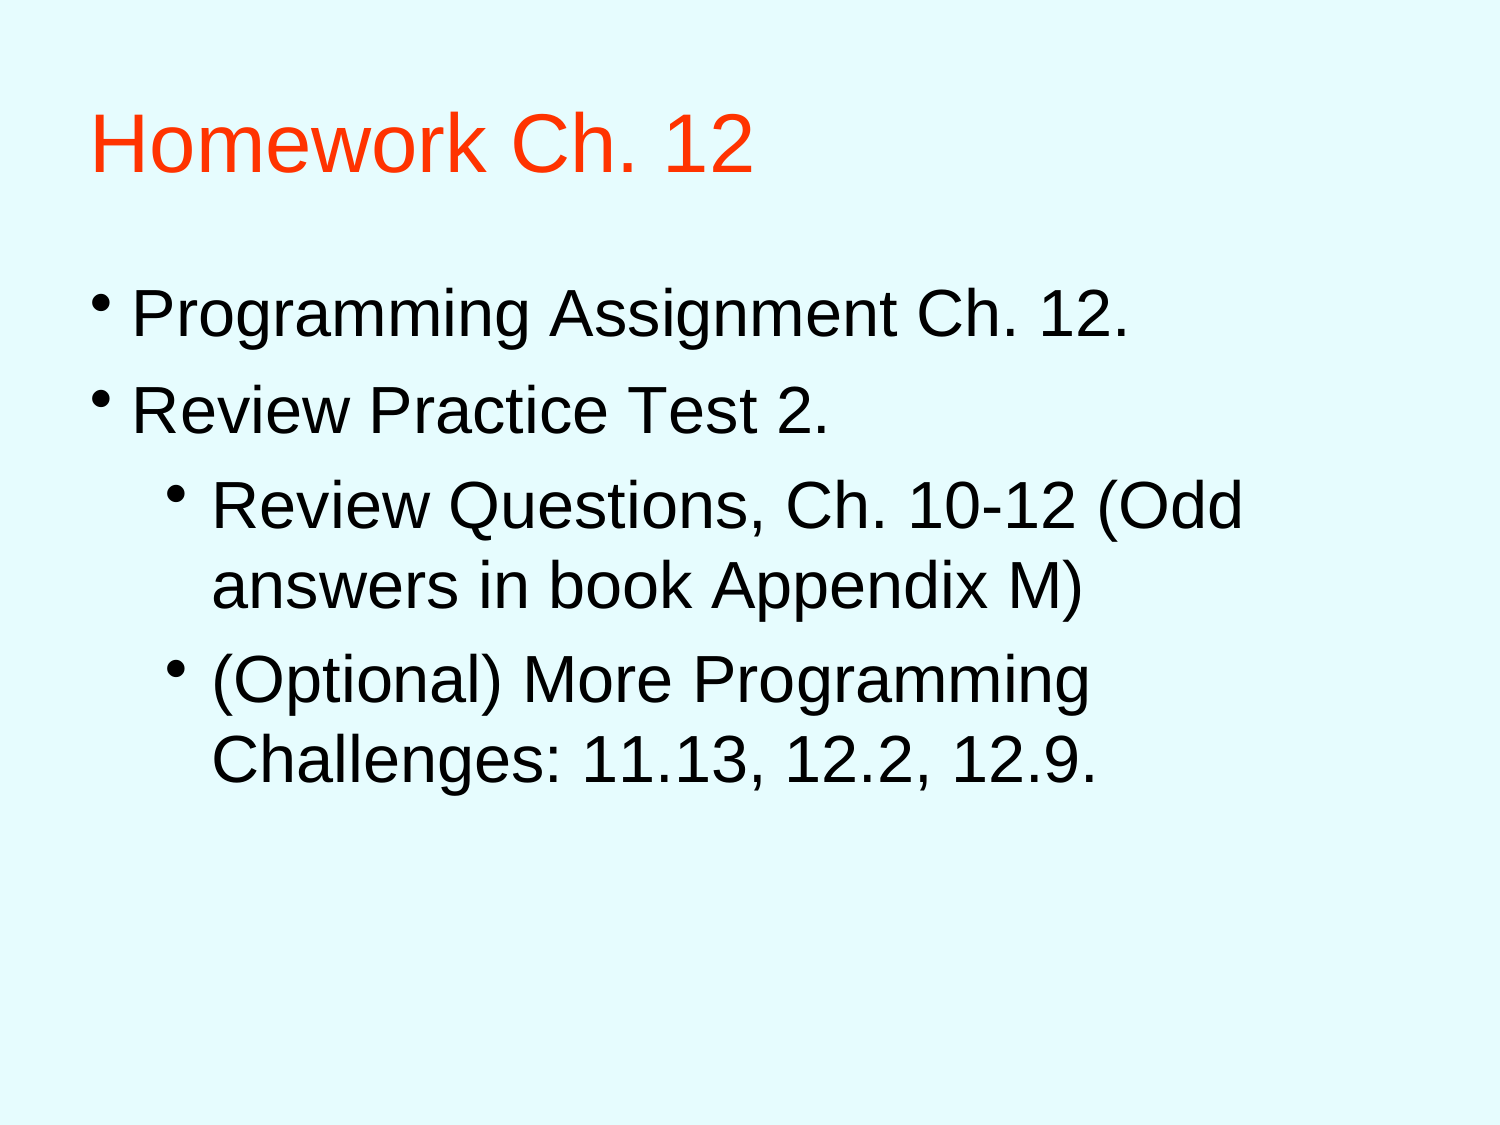

# Homework Ch. 12
 Programming Assignment Ch. 12.
 Review Practice Test 2.
Review Questions, Ch. 10-12 (Odd answers in book Appendix M)
(Optional) More Programming Challenges: 11.13, 12.2, 12.9.